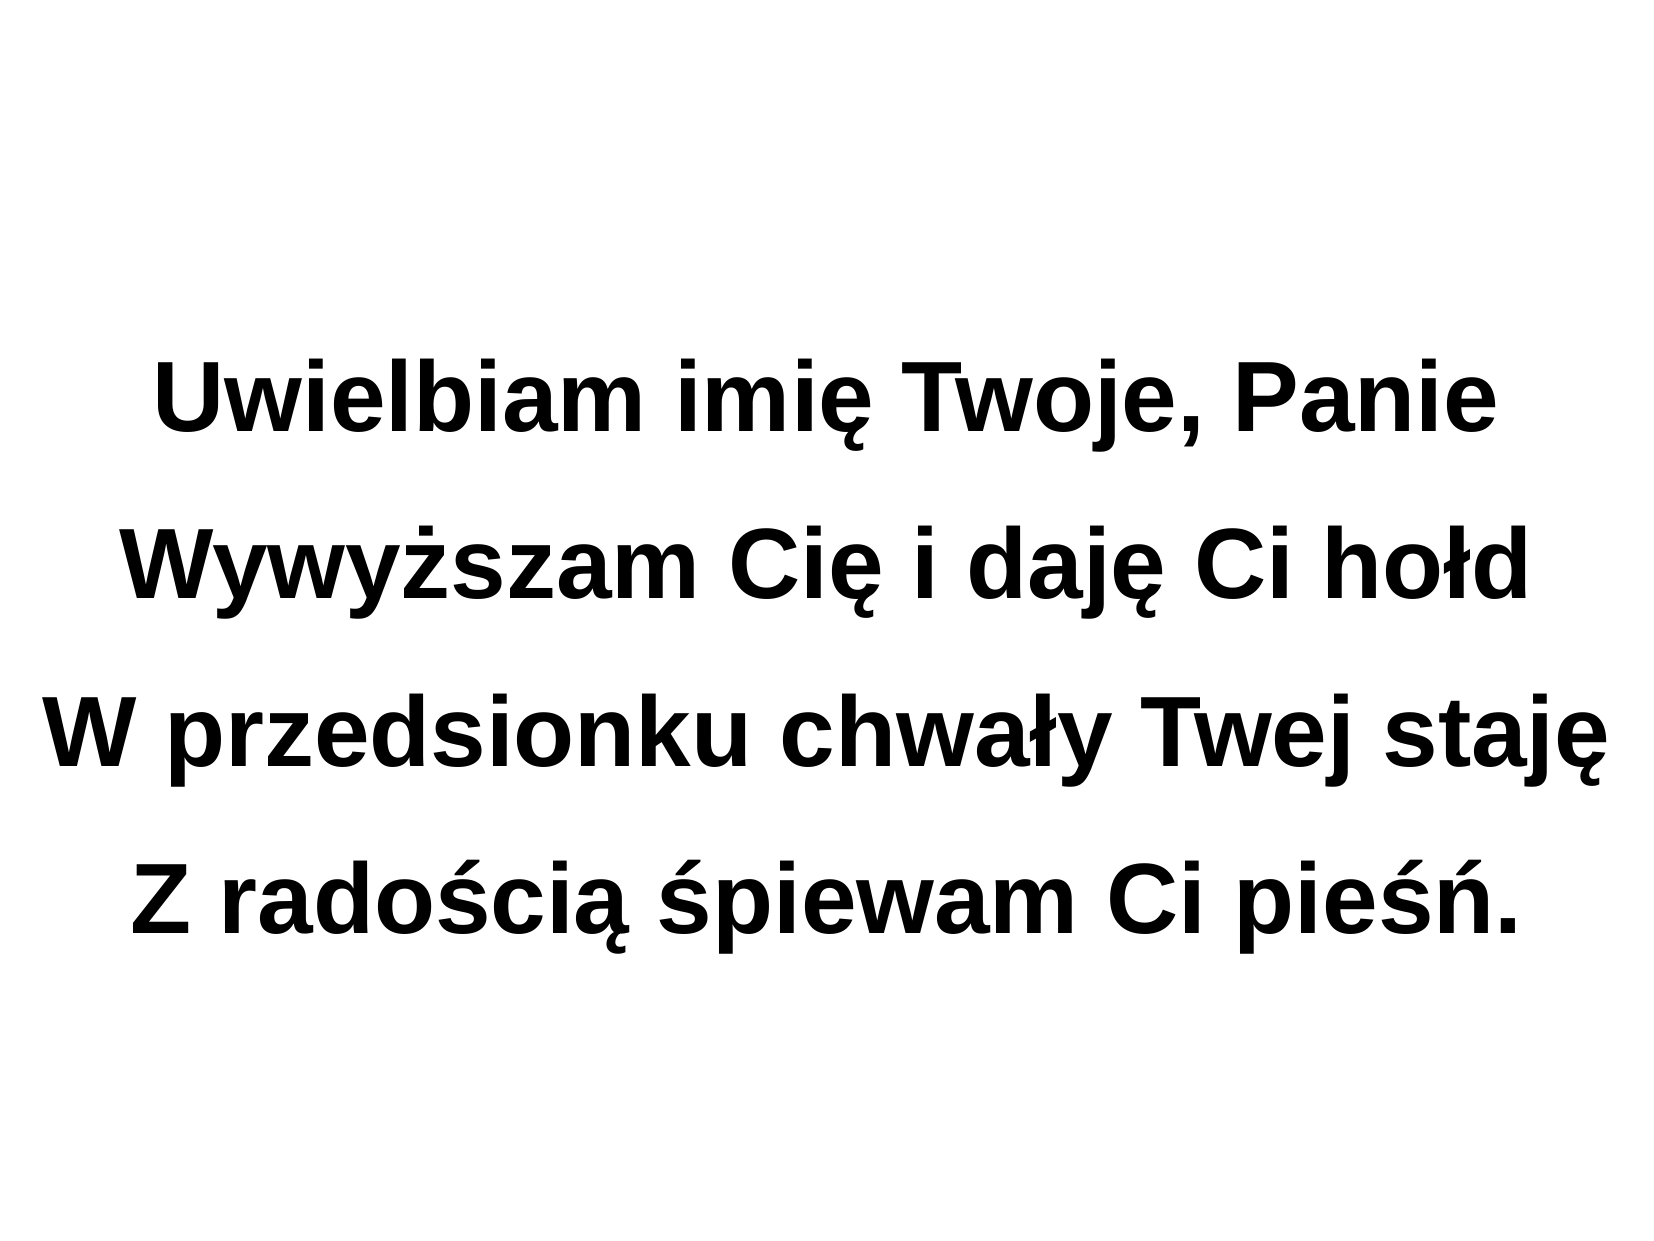

# Uwielbiam imię Twoje, Panie
Wywyższam Cię i daję Ci hołd
W przedsionku chwały Twej staję
Z radością śpiewam Ci pieśń.